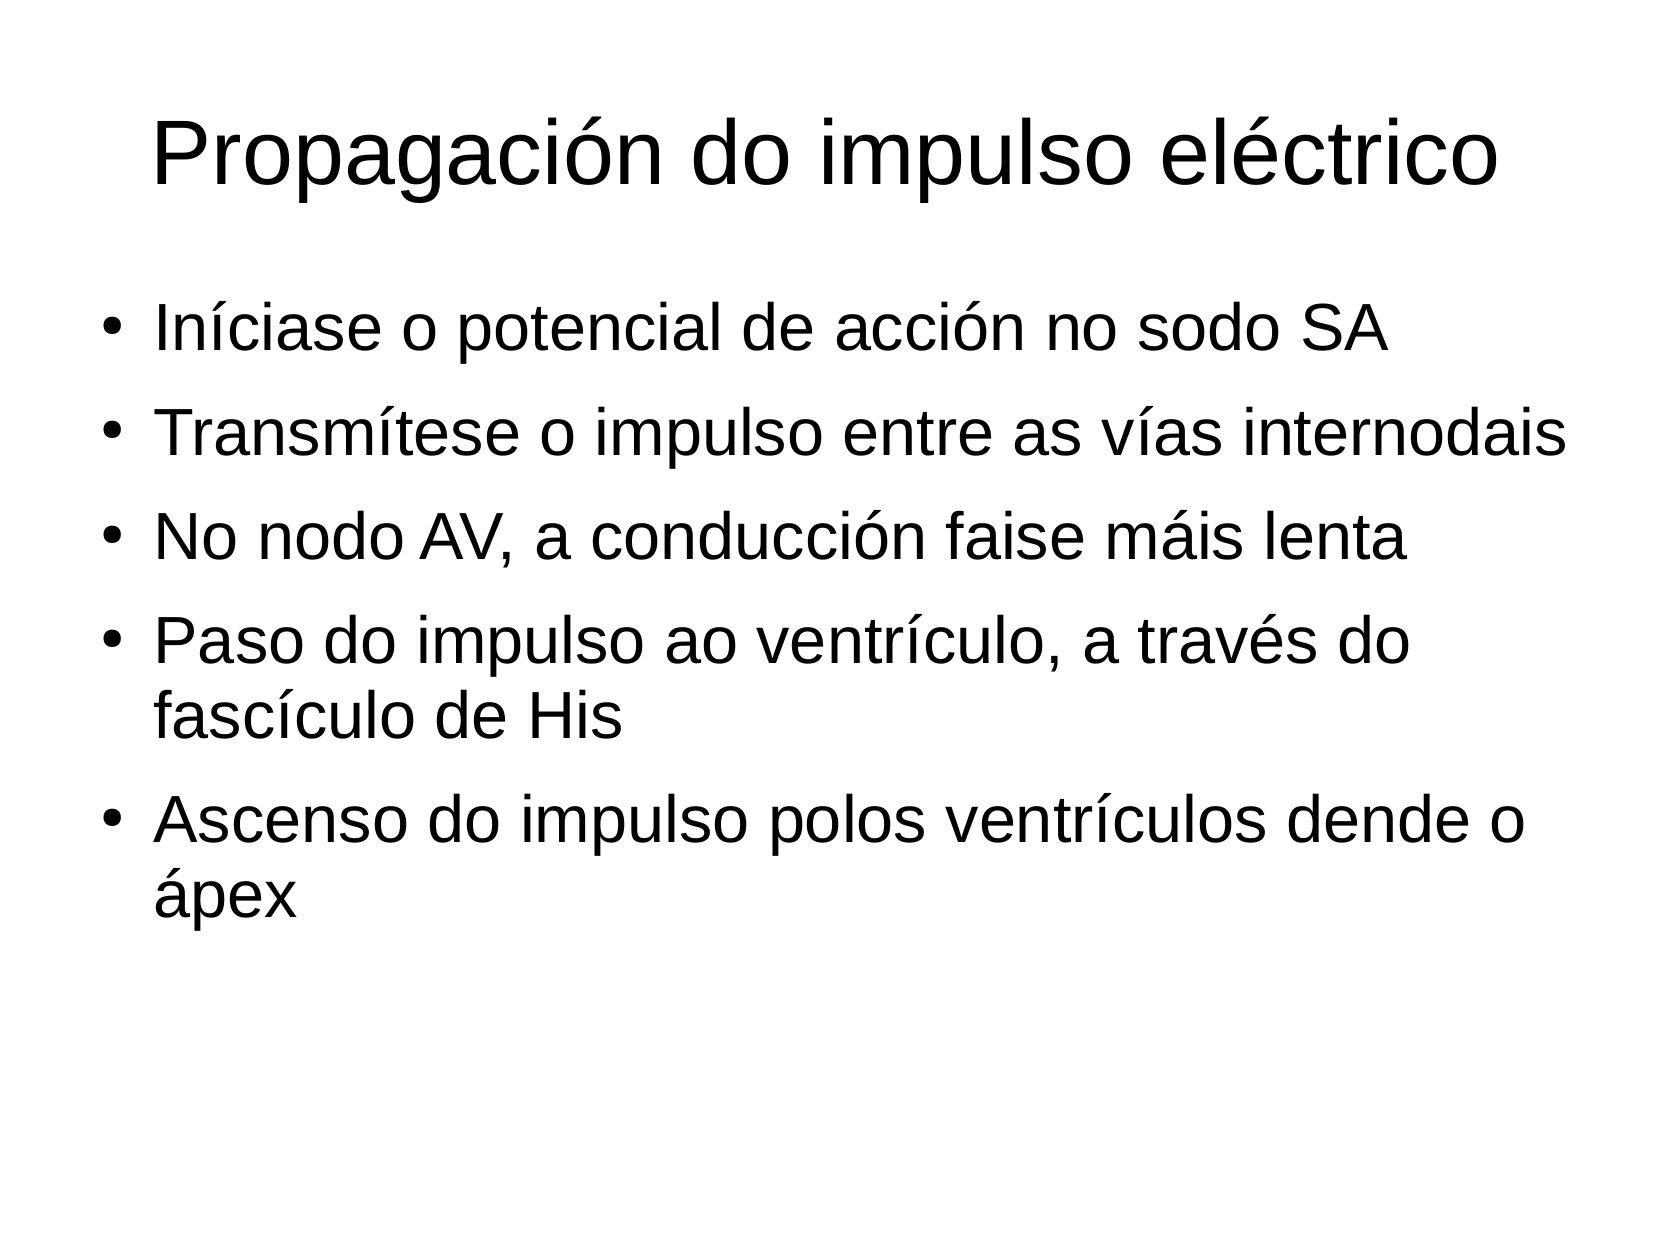

# Propagación do impulso eléctrico
Iníciase o potencial de acción no sodo SA
Transmítese o impulso entre as vías internodais
No nodo AV, a conducción faise máis lenta
Paso do impulso ao ventrículo, a través do fascículo de His
Ascenso do impulso polos ventrículos dende o ápex